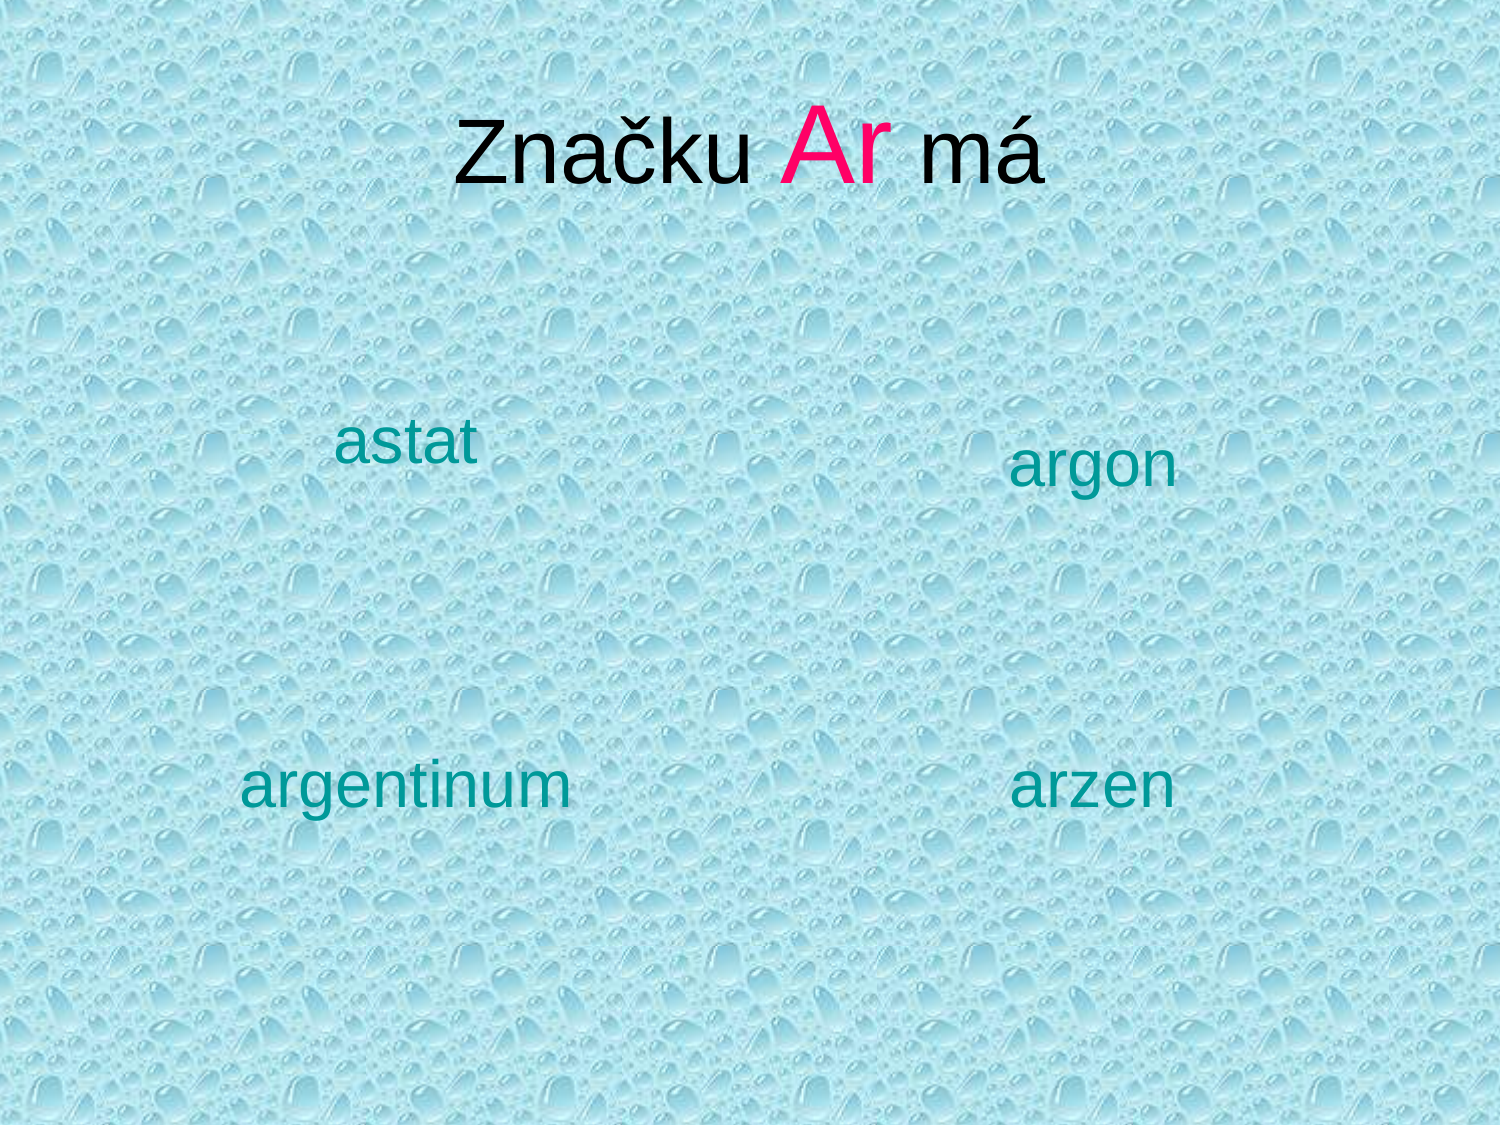

# Značku Ar má
| astat |
| --- |
| argon |
| --- |
| argentinum |
| --- |
| arzen |
| --- |